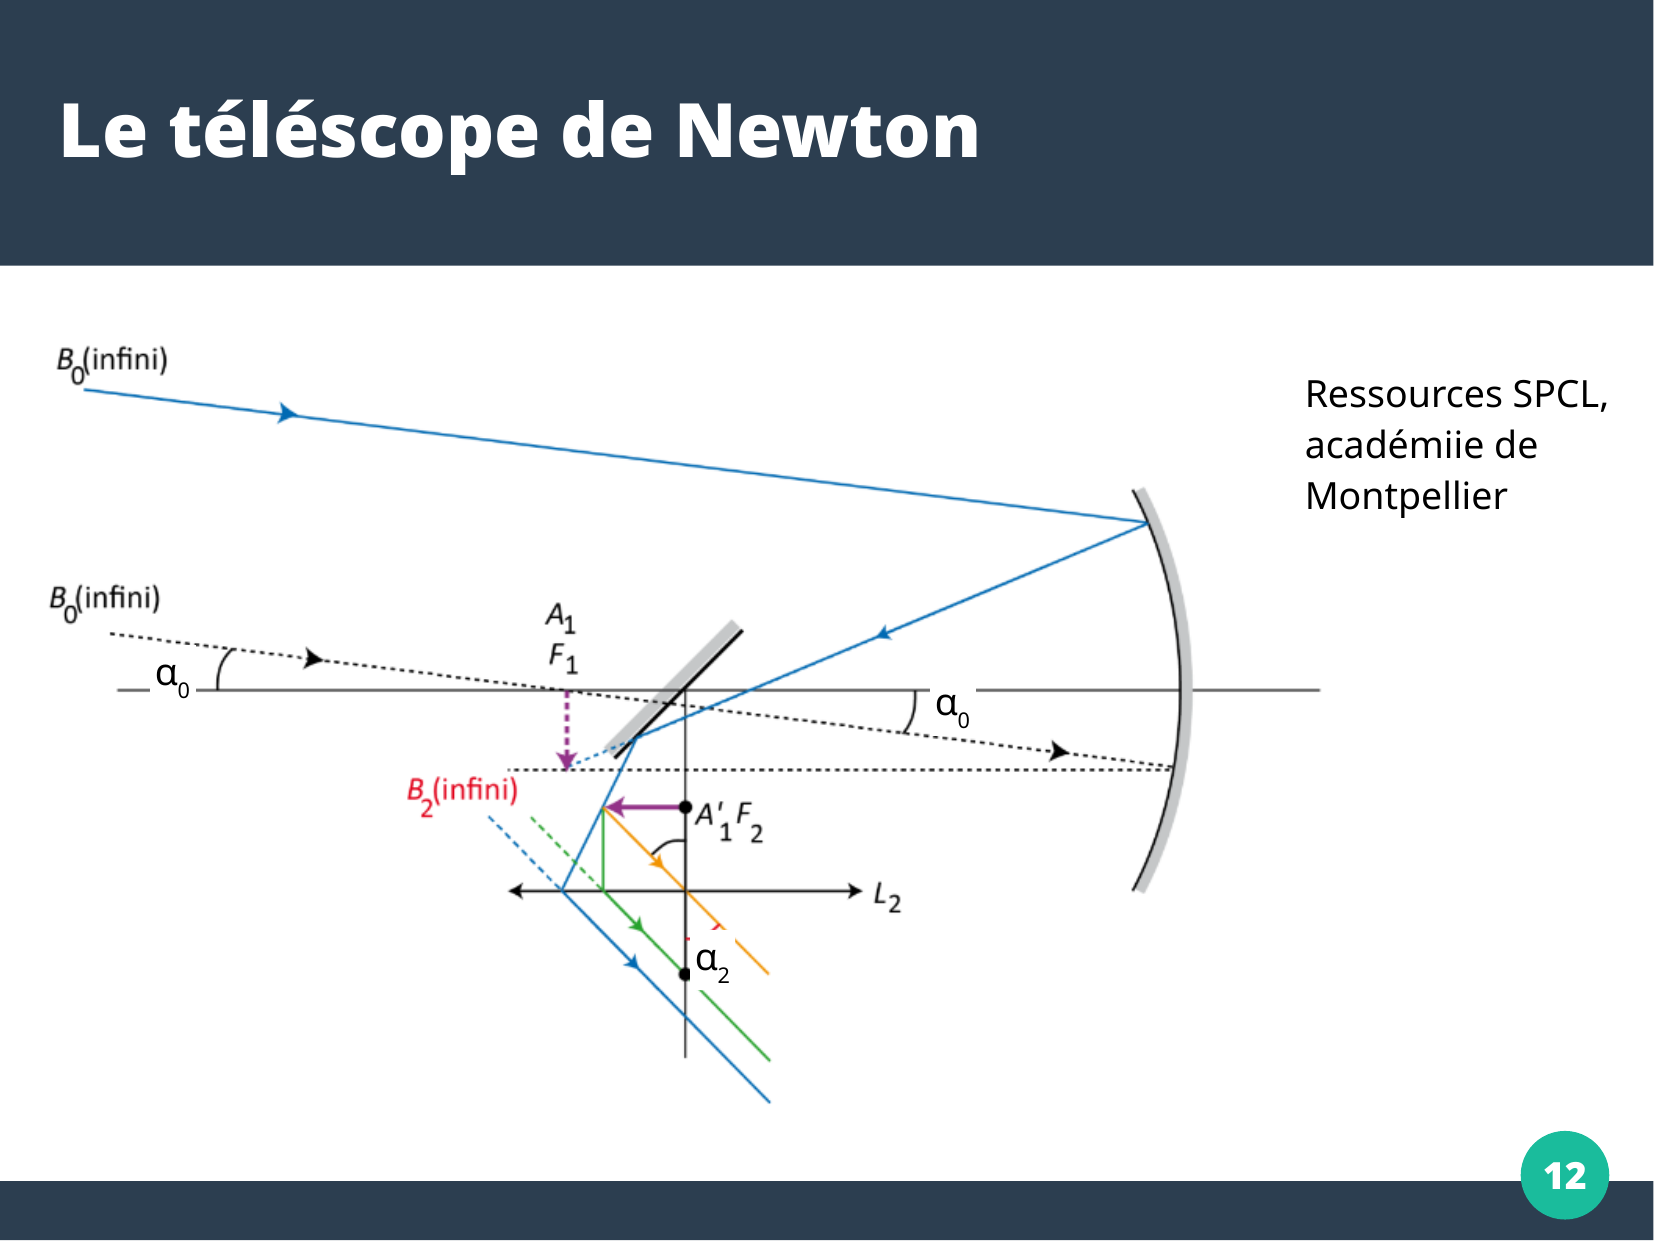

# Le téléscope de Newton
Ressources SPCL, académiie de Montpellier
α0
α0
α0
α2
12